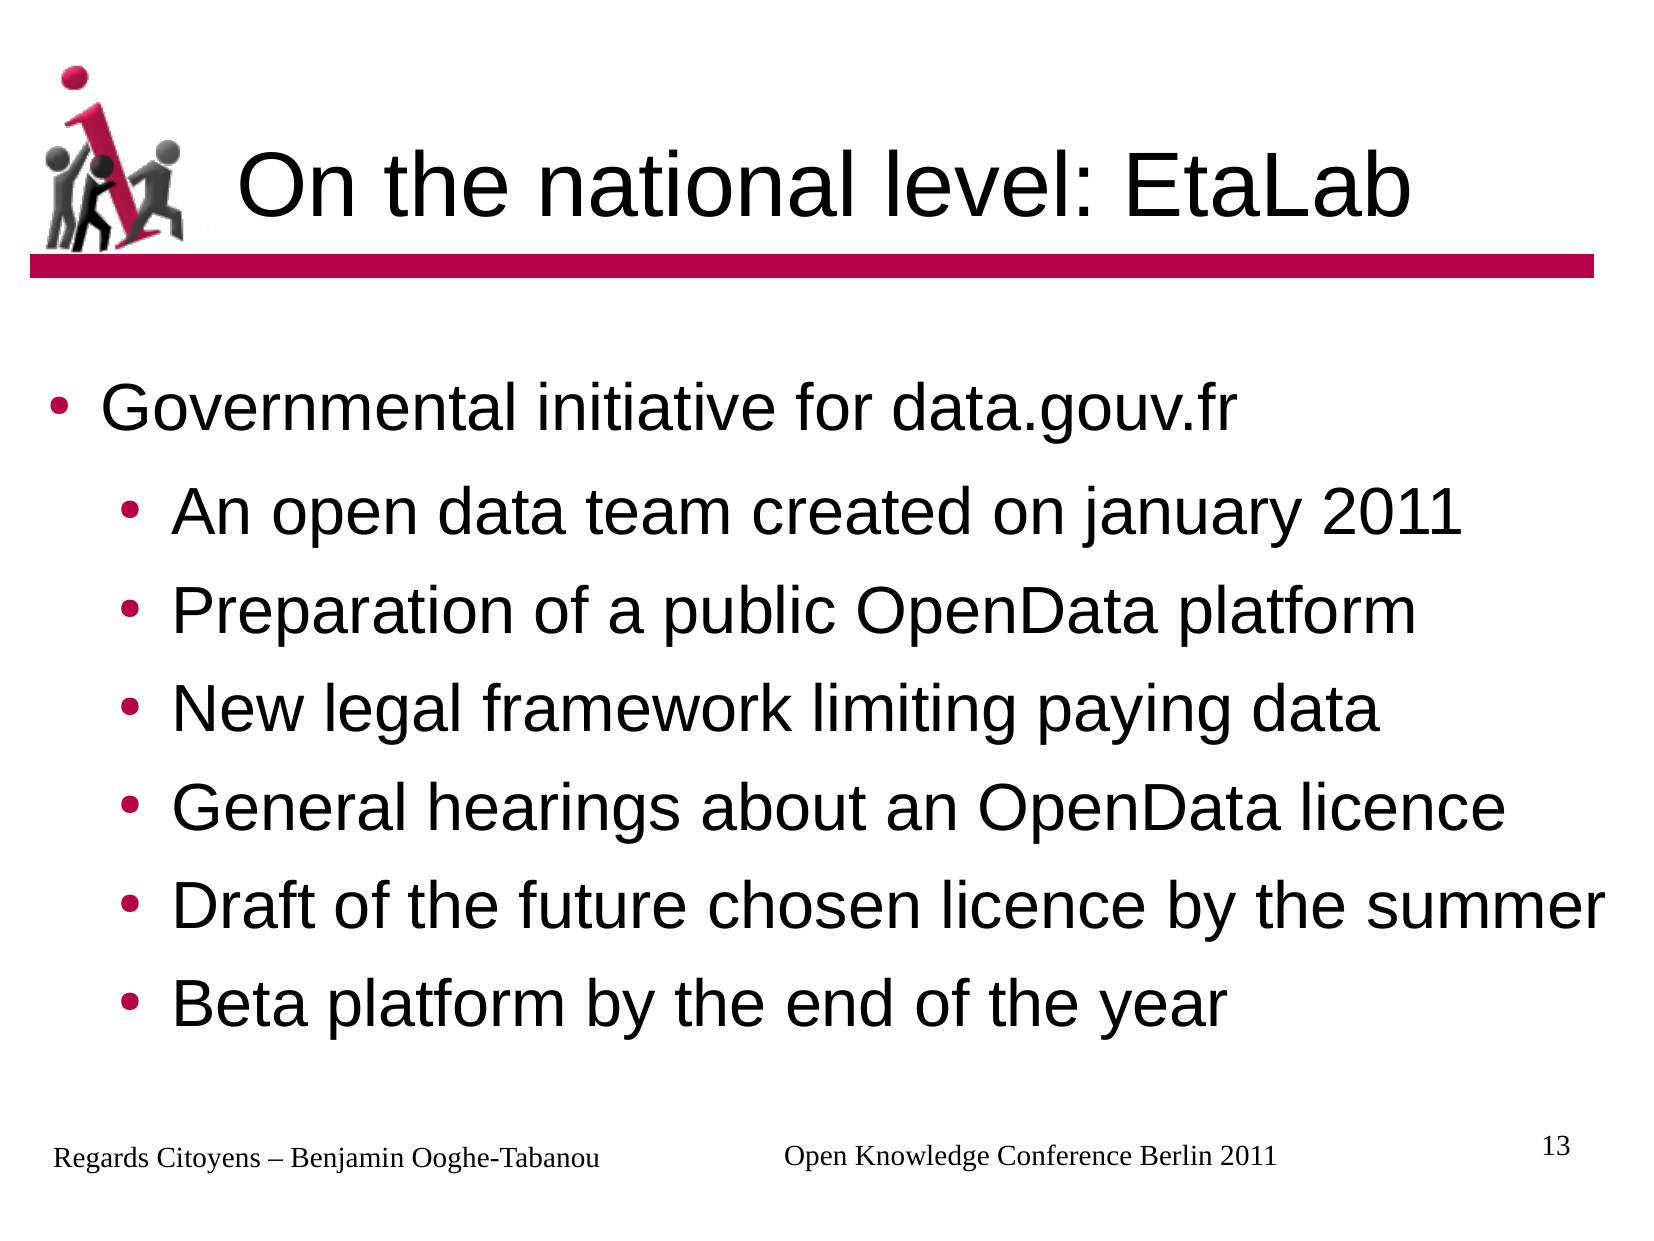

# On the national level: EtaLab
Governmental initiative for data.gouv.fr
An open data team created on january 2011
Preparation of a public OpenData platform
New legal framework limiting paying data
General hearings about an OpenData licence
Draft of the future chosen licence by the summer
Beta platform by the end of the year
13
Benjamin Ooghe-Tabanou - Open Knowledge Conference Berlin 2011